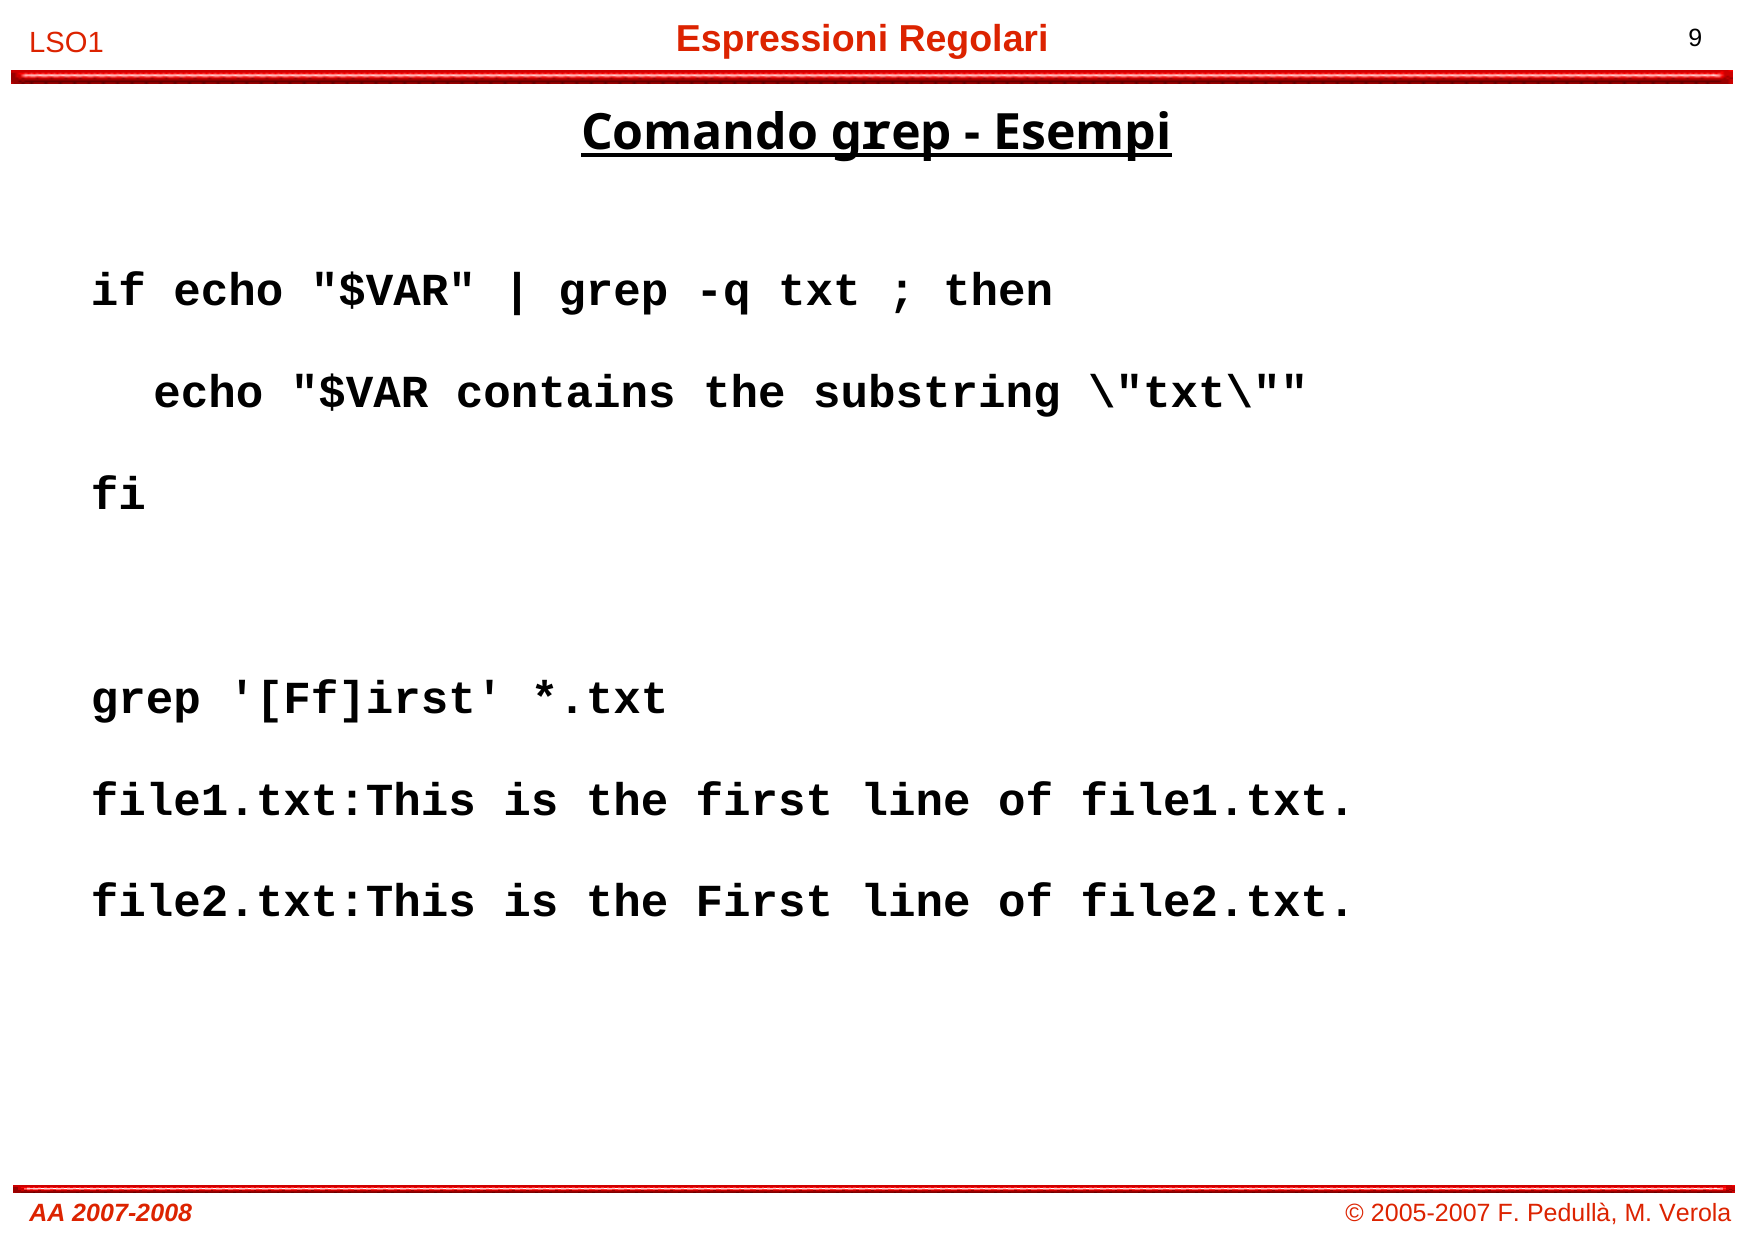

# Comando grep - Esempi
if echo "$VAR" | grep -q txt ; then
	echo "$VAR contains the substring \"txt\""
fi
grep '[Ff]irst' *.txt
file1.txt:This is the first line of file1.txt.
file2.txt:This is the First line of file2.txt.